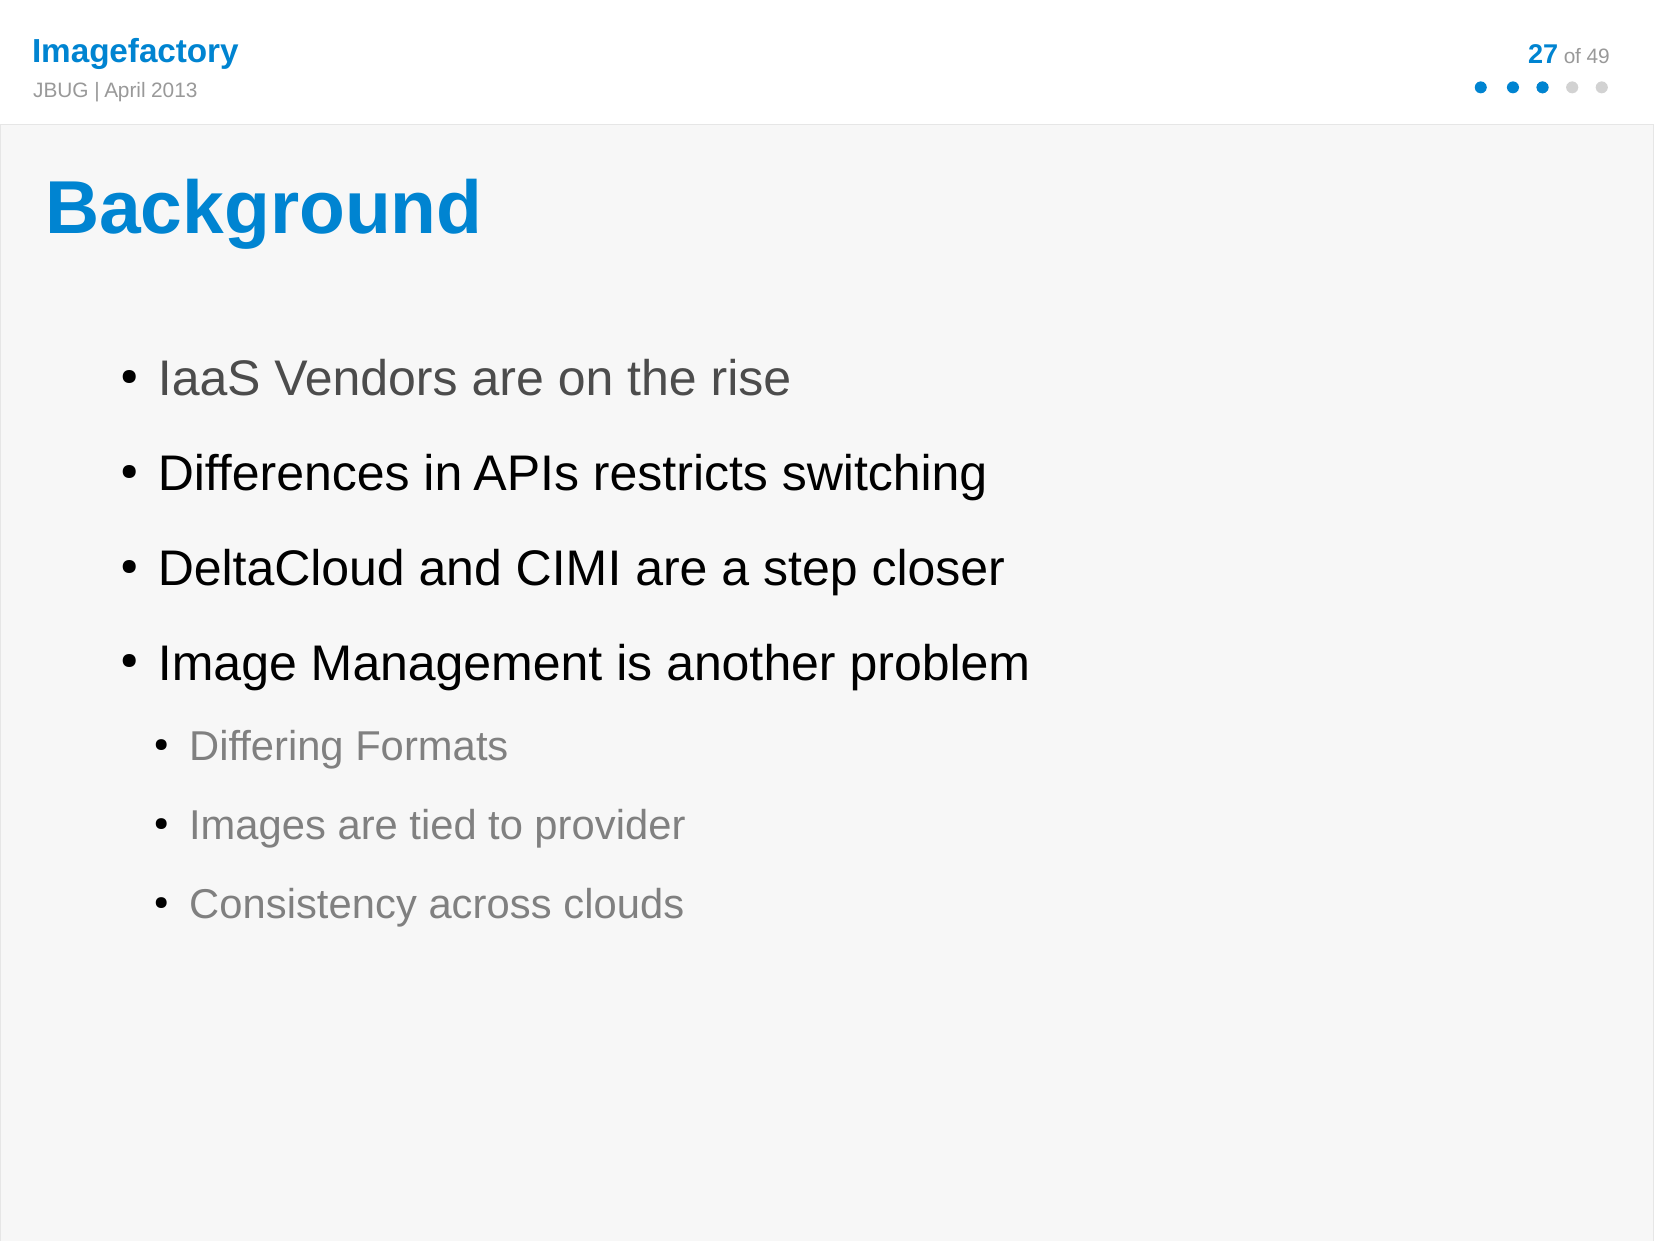

 of 49
Imagefactory
JBUG | April 2013
# Background
IaaS Vendors are on the rise
Differences in APIs restricts switching
DeltaCloud and CIMI are a step closer
Image Management is another problem
Differing Formats
Images are tied to provider
Consistency across clouds